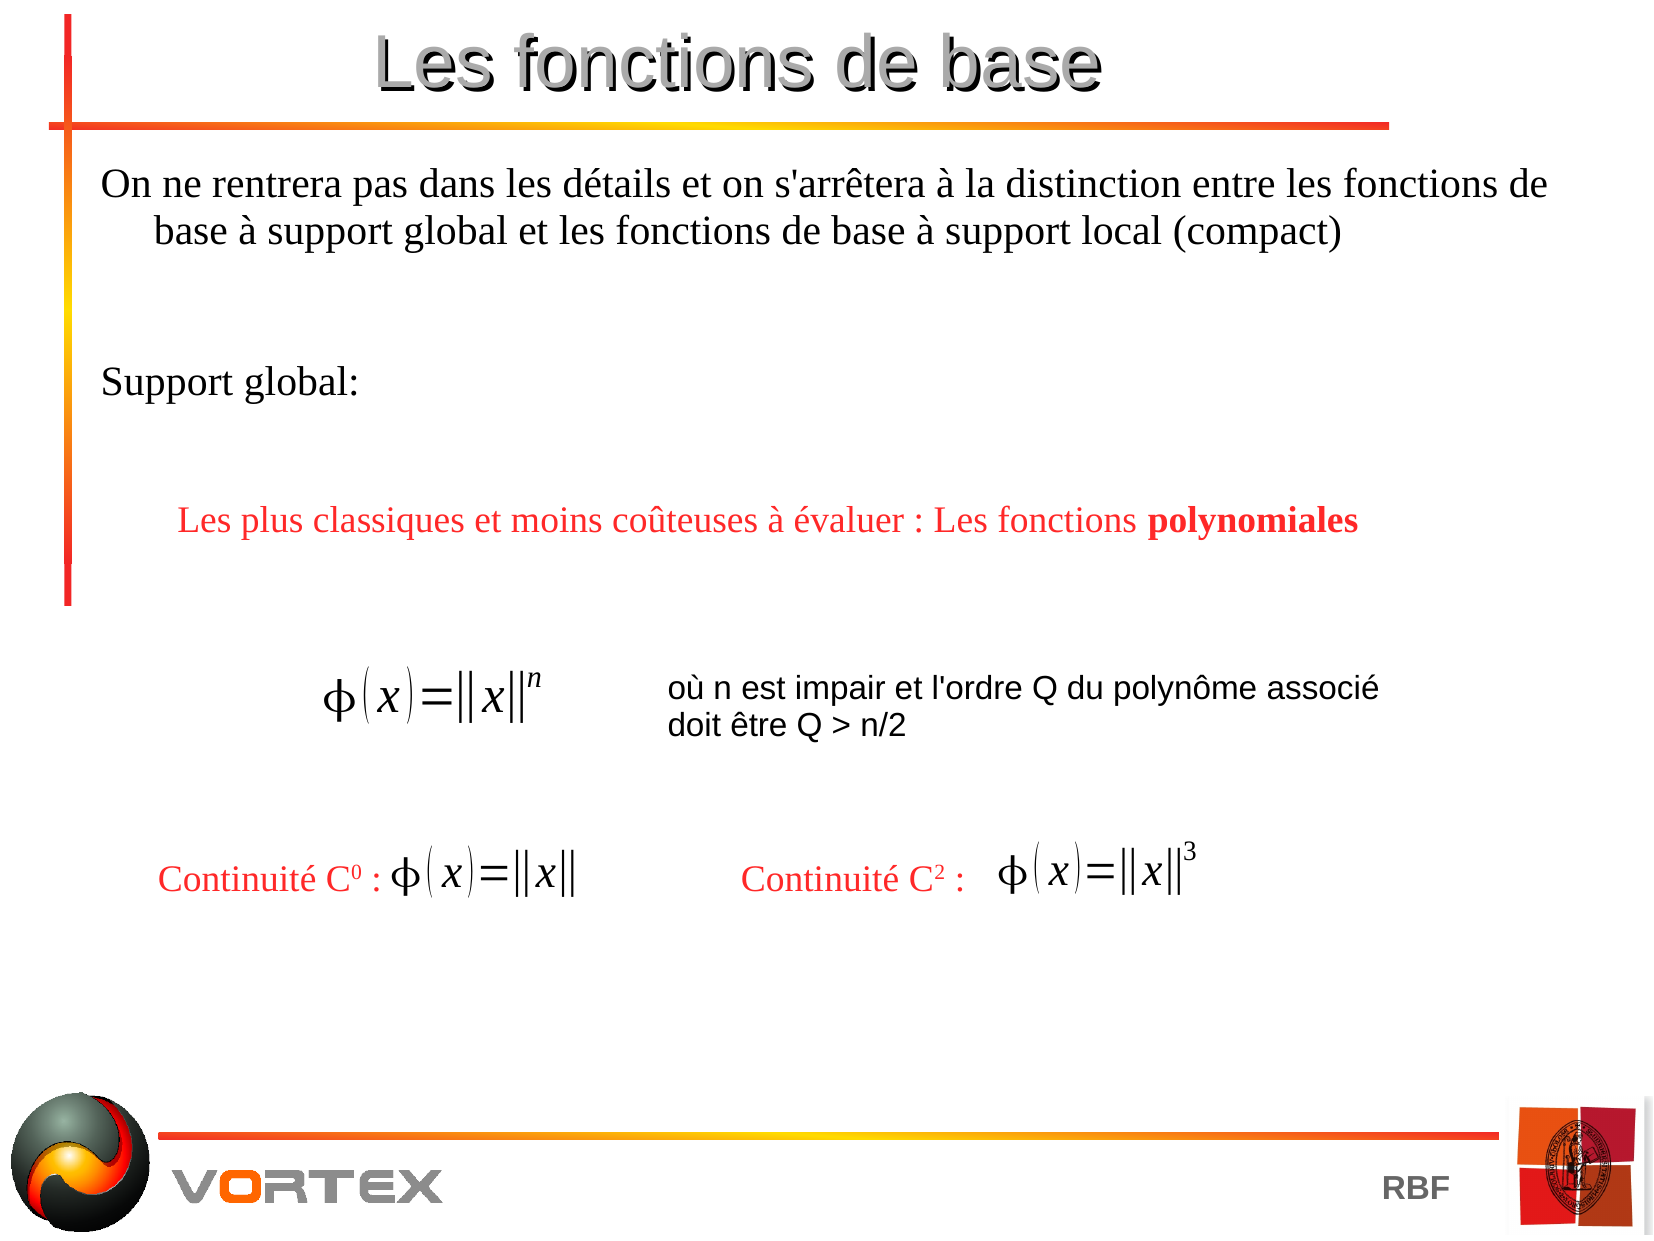

# Les fonctions de base
On ne rentrera pas dans les détails et on s'arrêtera à la distinction entre les fonctions de base à support global et les fonctions de base à support local (compact)
Support global:
Les plus classiques et moins coûteuses à évaluer : Les fonctions polynomiales
Continuité C0 : 			 Continuité C2 :
où n est impair et l'ordre Q du polynôme associé doit être Q > n/2